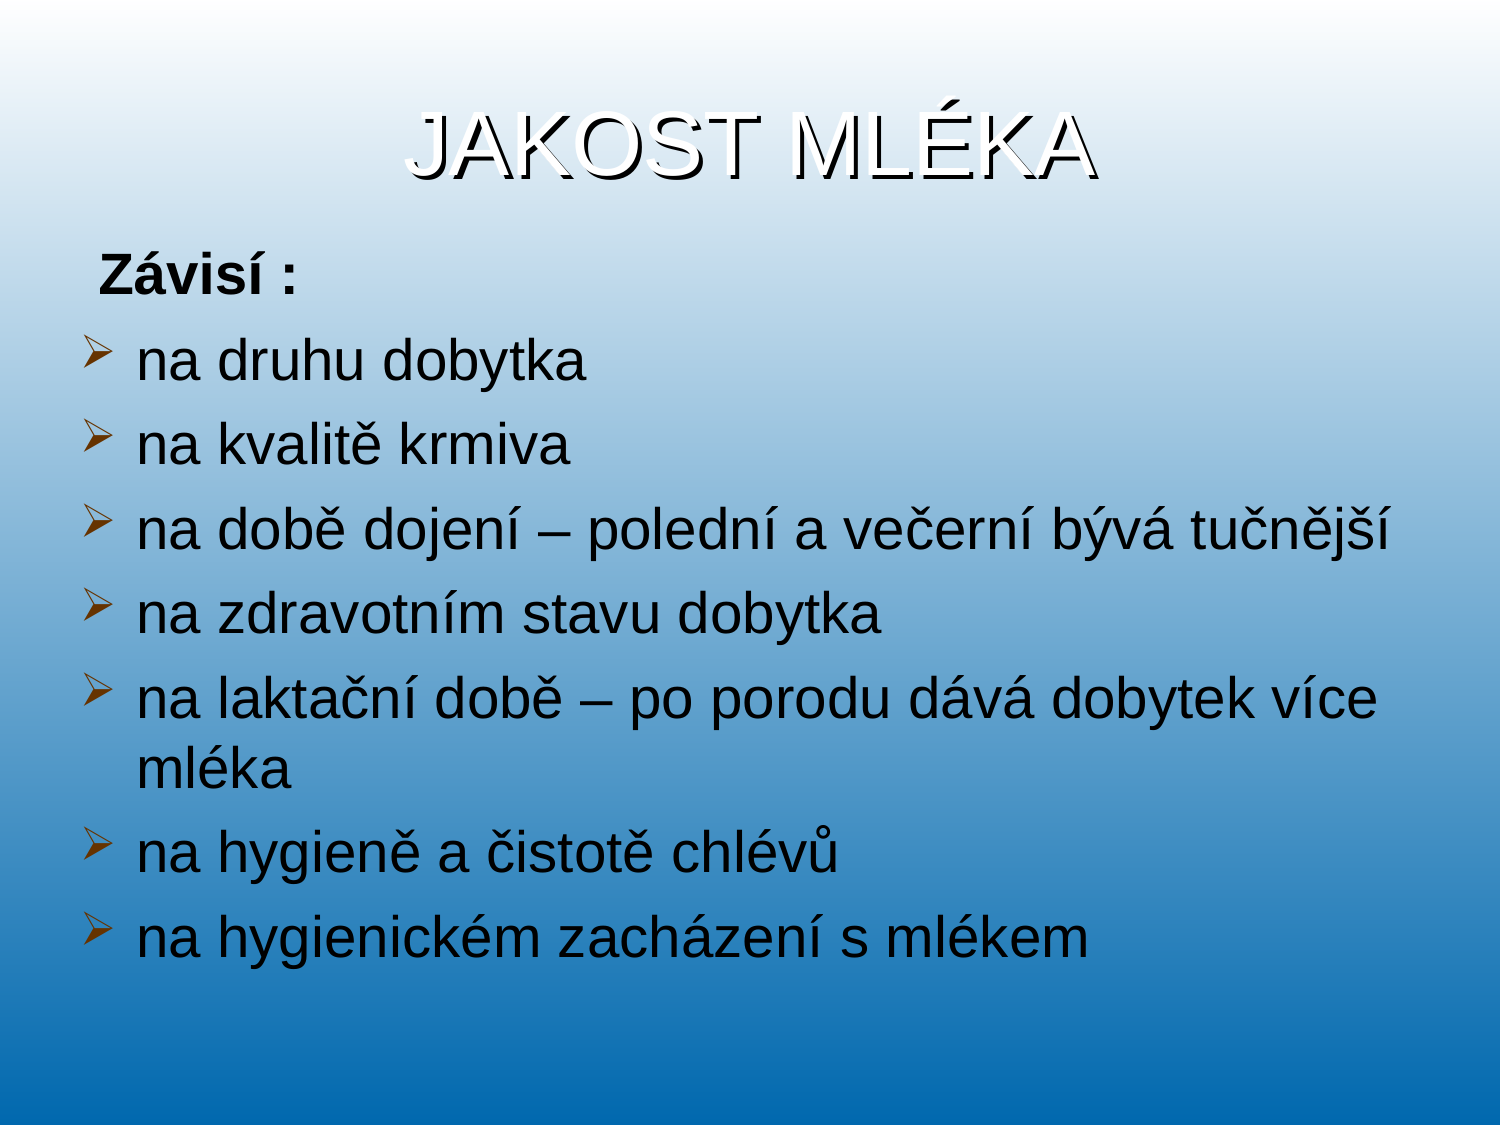

# JAKOST MLÉKA
 Závisí :
na druhu dobytka
na kvalitě krmiva
na době dojení – polední a večerní bývá tučnější
na zdravotním stavu dobytka
na laktační době – po porodu dává dobytek více mléka
na hygieně a čistotě chlévů
na hygienickém zacházení s mlékem